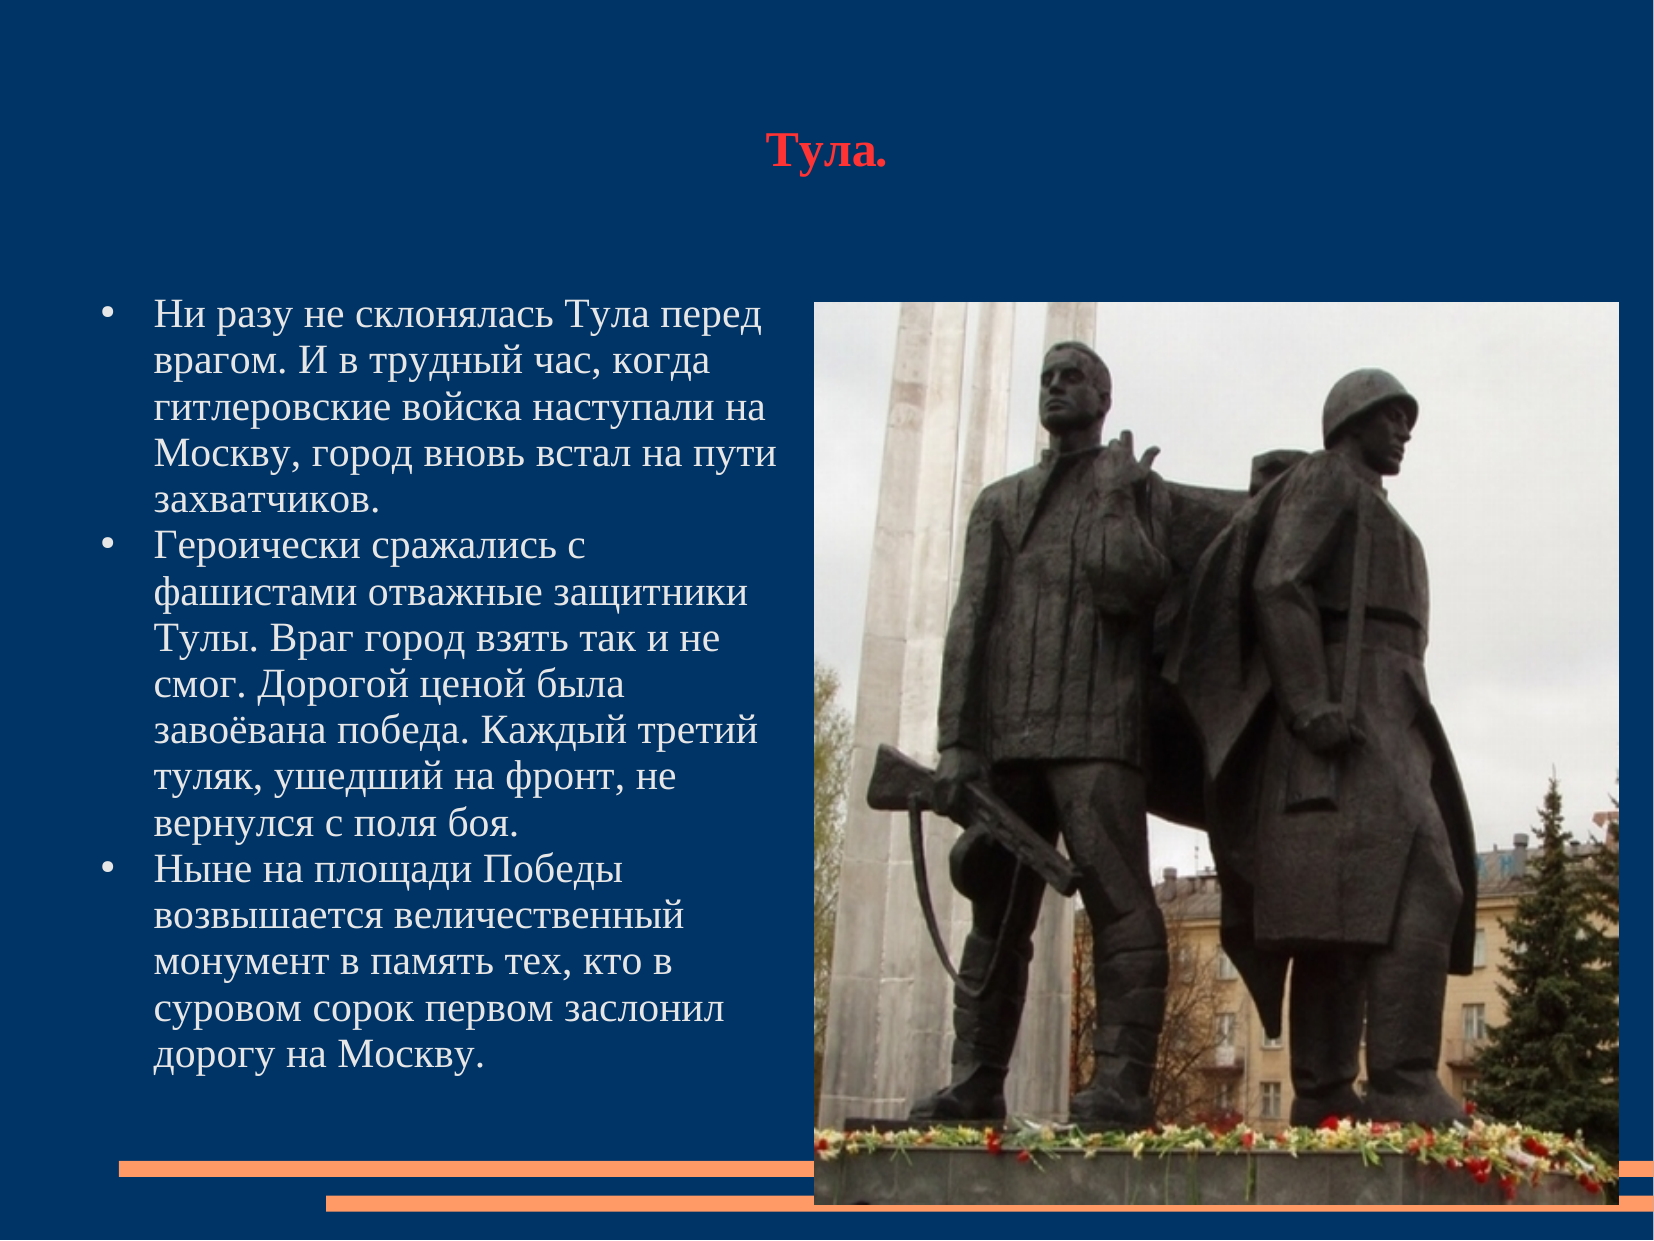

# Тула.
Ни разу не склонялась Тула перед врагом. И в трудный час, когда гитлеровские войска наступали на Москву, город вновь встал на пути захватчиков.
Героически сражались с фашистами отважные защитники Тулы. Враг город взять так и не смог. Дорогой ценой была завоёвана победа. Каждый третий туляк, ушедший на фронт, не вернулся с поля боя.
Ныне на площади Победы возвышается величественный монумент в память тех, кто в суровом сорок первом заслонил дорогу на Москву.